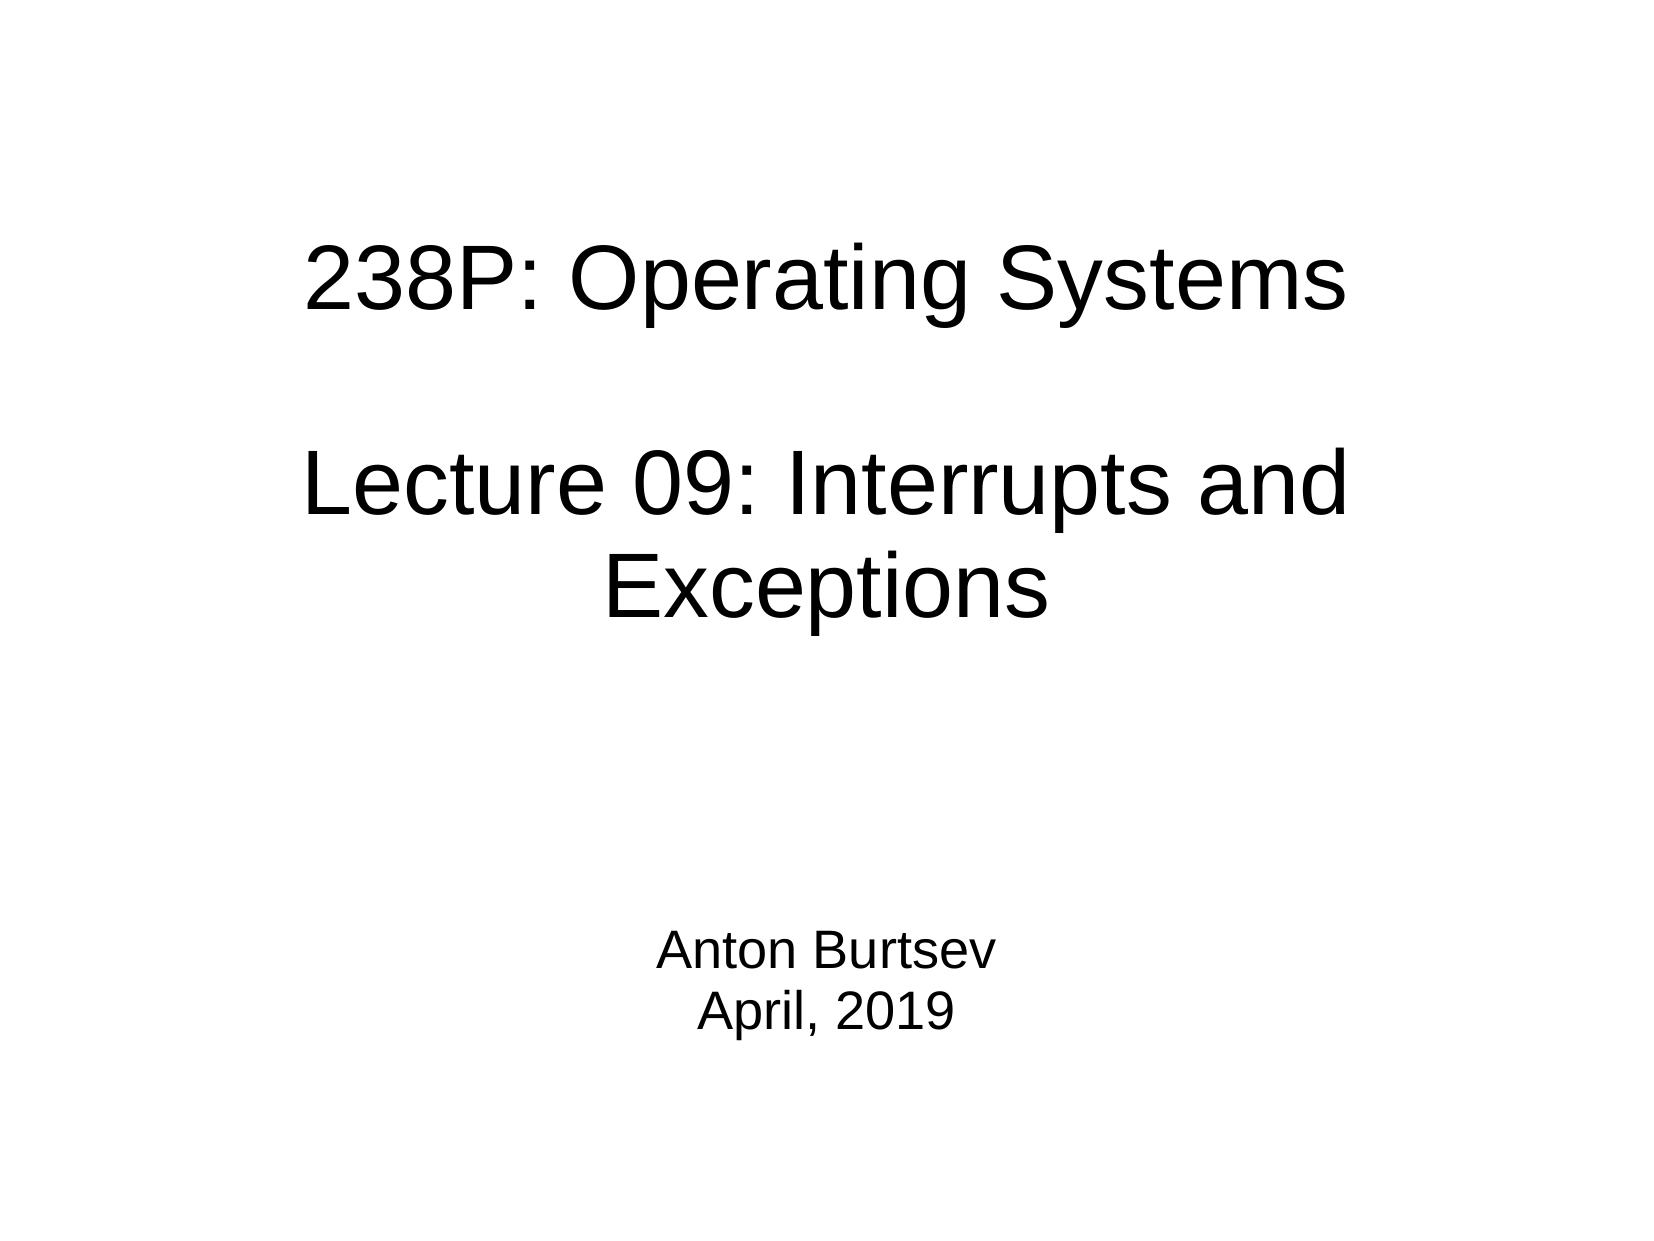

# 238P: Operating Systems Lecture 09: Interrupts and Exceptions
Anton Burtsev
April, 2019